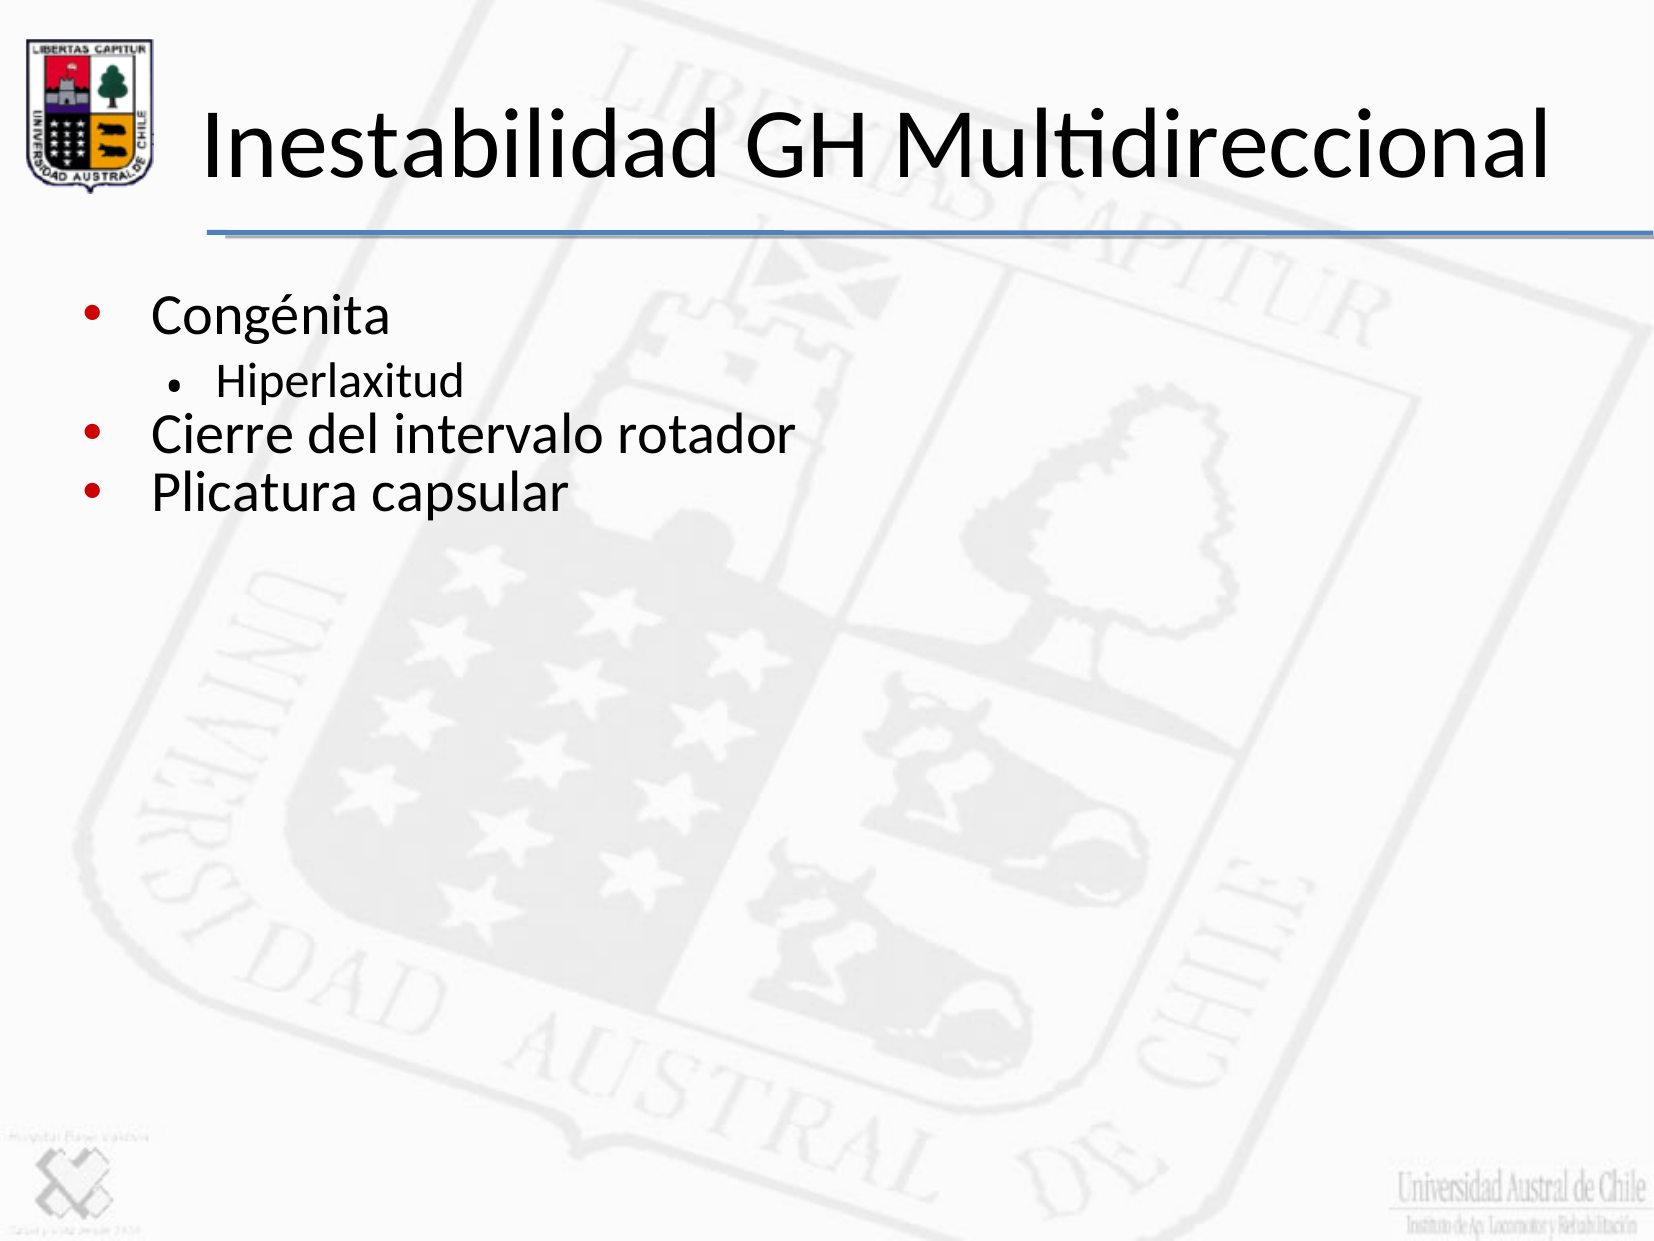

# Inestabilidad GH Multidireccional
Congénita
Hiperlaxitud
Cierre del intervalo rotador
Plicatura capsular